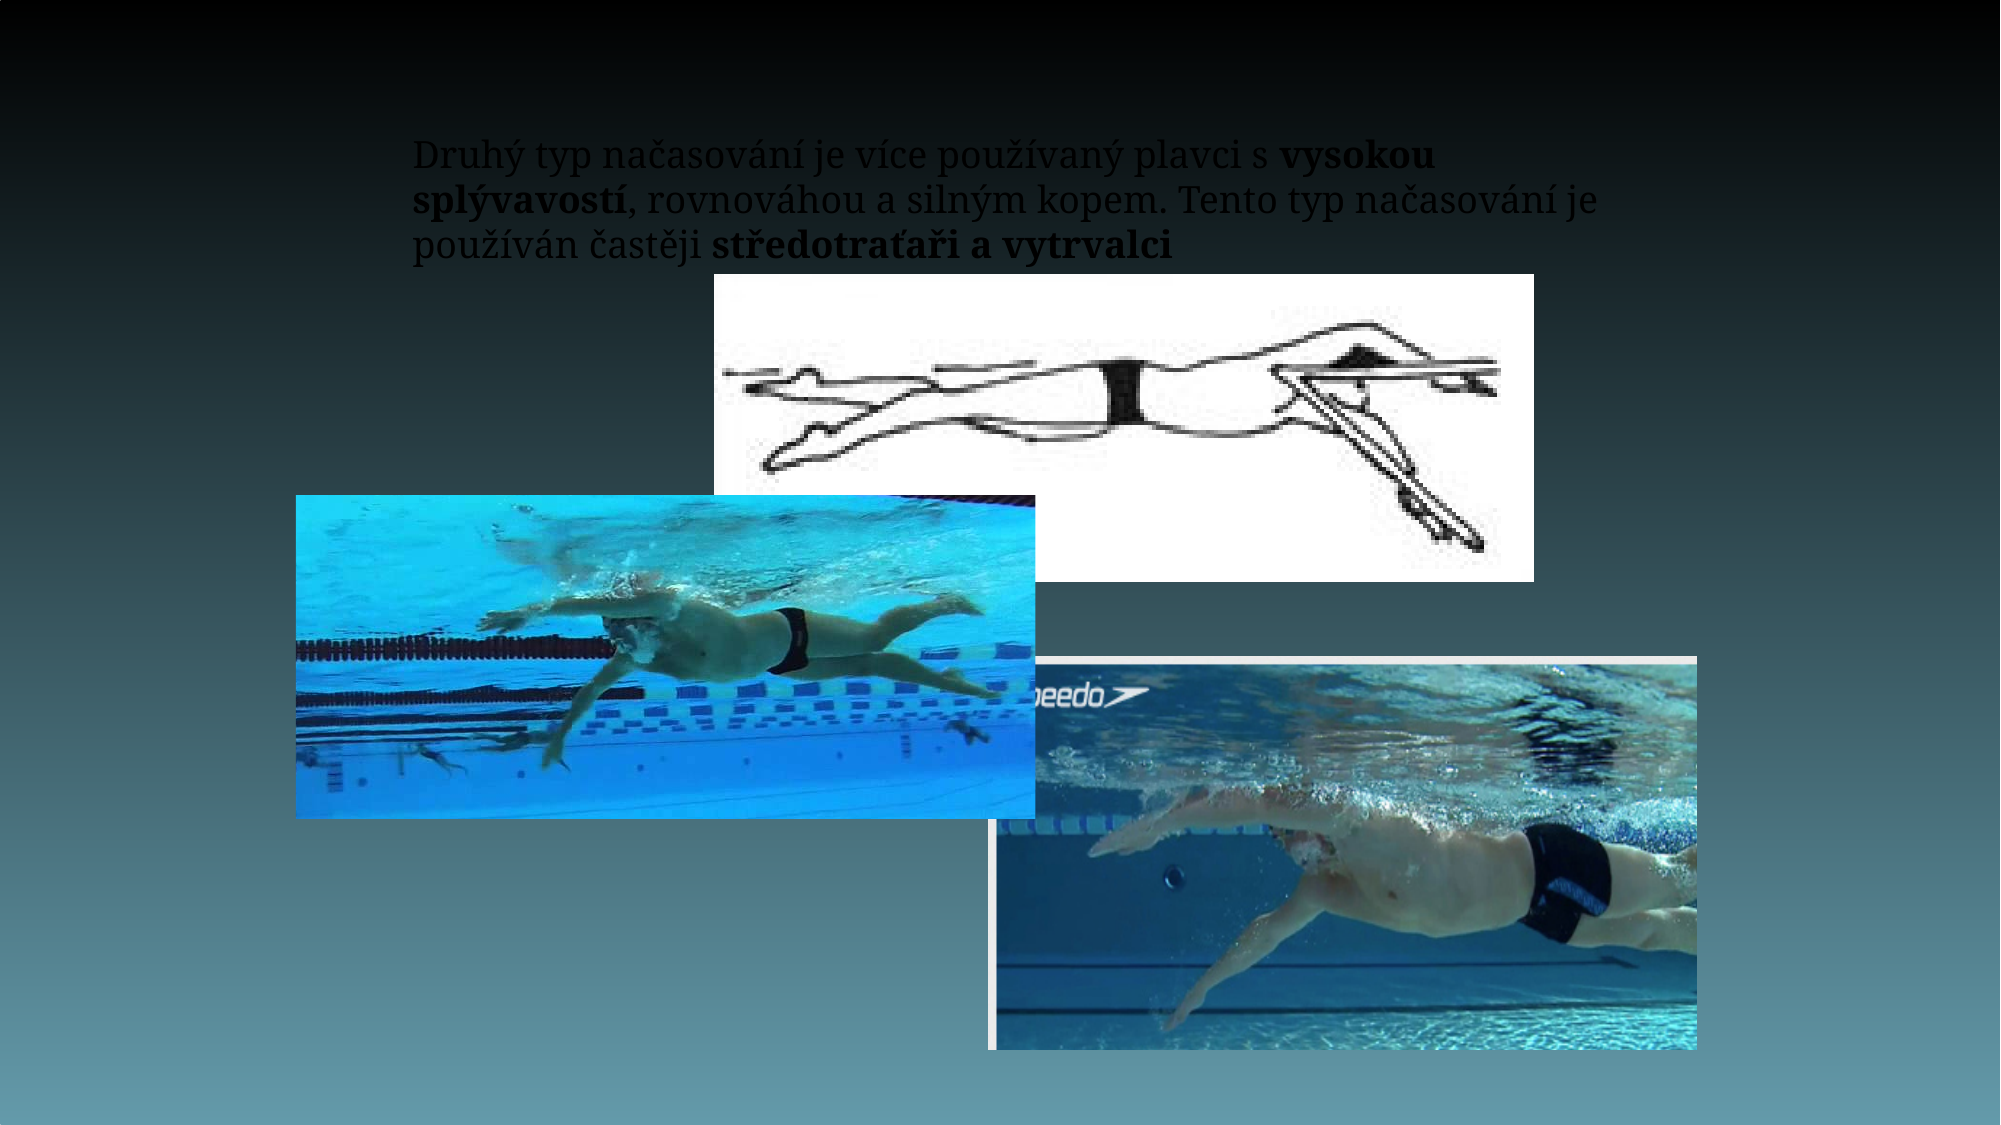

Druhý typ načasování je více používaný plavci s vysokou splývavostí, rovnováhou a silným kopem. Tento typ načasování je používán častěji středotraťaři a vytrvalci